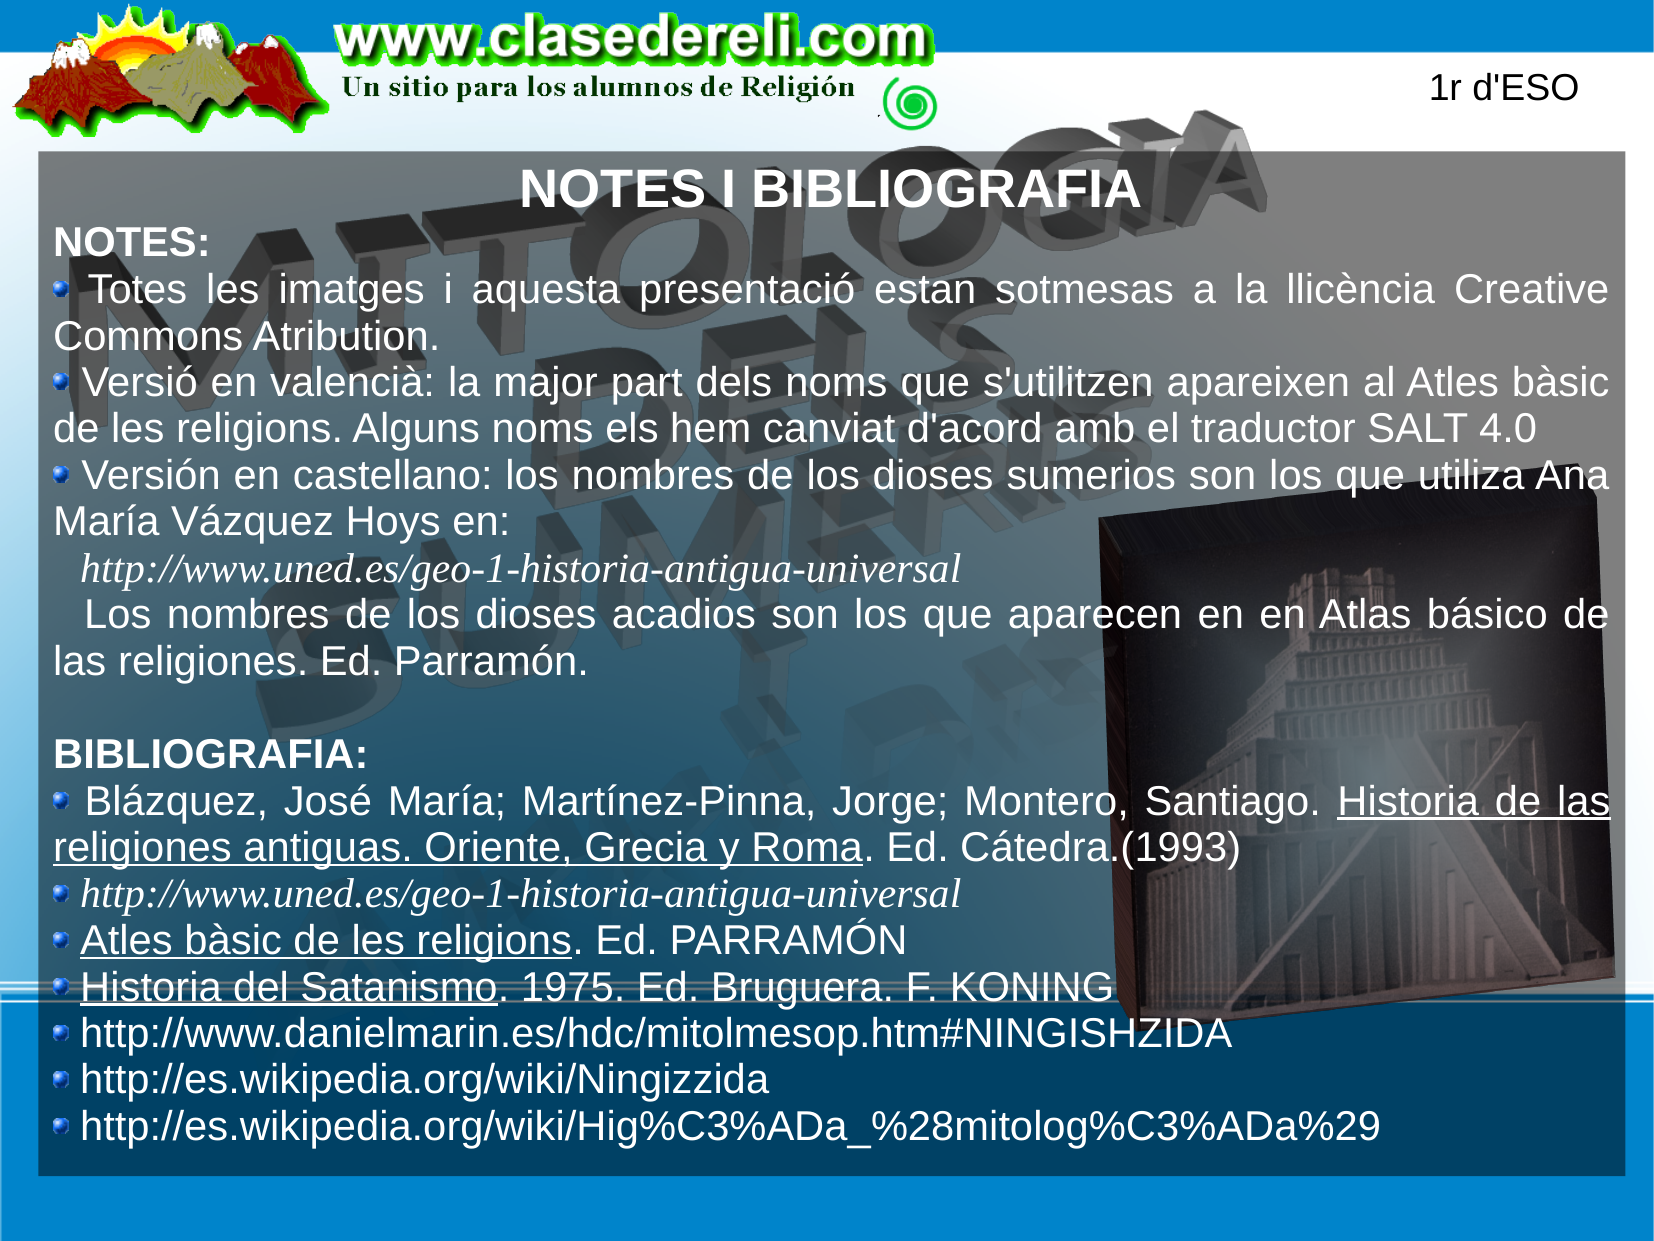

NOTES I BIBLIOGRAFIA
NOTES:
 Totes les imatges i aquesta presentació estan sotmesas a la llicència Creative Commons Atribution.
 Versió en valencià: la major part dels noms que s'utilitzen apareixen al Atles bàsic de les religions. Alguns noms els hem canviat d'acord amb el traductor SALT 4.0
 Versión en castellano: los nombres de los dioses sumerios son los que utiliza Ana María Vázquez Hoys en:
 http://www.uned.es/geo-1-historia-antigua-universal
 Los nombres de los dioses acadios son los que aparecen en en Atlas básico de las religiones. Ed. Parramón.
BIBLIOGRAFIA:
 Blázquez, José María; Martínez-Pinna, Jorge; Montero, Santiago. Historia de las religiones antiguas. Oriente, Grecia y Roma. Ed. Cátedra.(1993)
 http://www.uned.es/geo-1-historia-antigua-universal
 Atles bàsic de les religions. Ed. PARRAMÓN
 Historia del Satanismo. 1975. Ed. Bruguera. F. KONING
 http://www.danielmarin.es/hdc/mitolmesop.htm#NINGISHZIDA
 http://es.wikipedia.org/wiki/Ningizzida
 http://es.wikipedia.org/wiki/Hig%C3%ADa_%28mitolog%C3%ADa%29